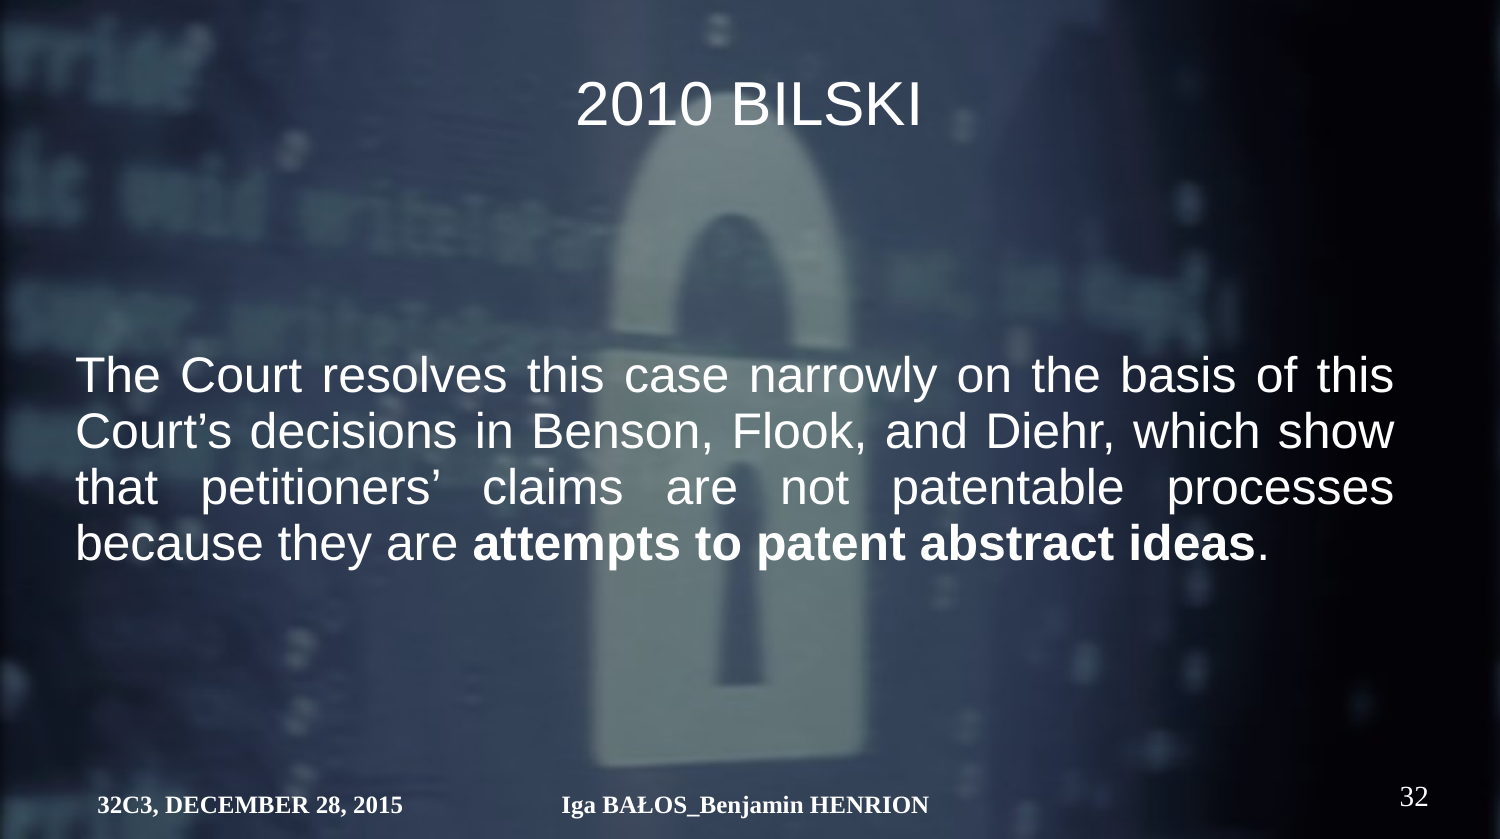

# 2010 BILSKI
The Court resolves this case narrowly on the basis of this Court’s decisions in Benson, Flook, and Diehr, which show that petitioners’ claims are not patentable processes because they are attempts to patent abstract ideas.
32
32C3, DECEMBER 22, 2015
Iga BAŁOS_Benjamin HENRION